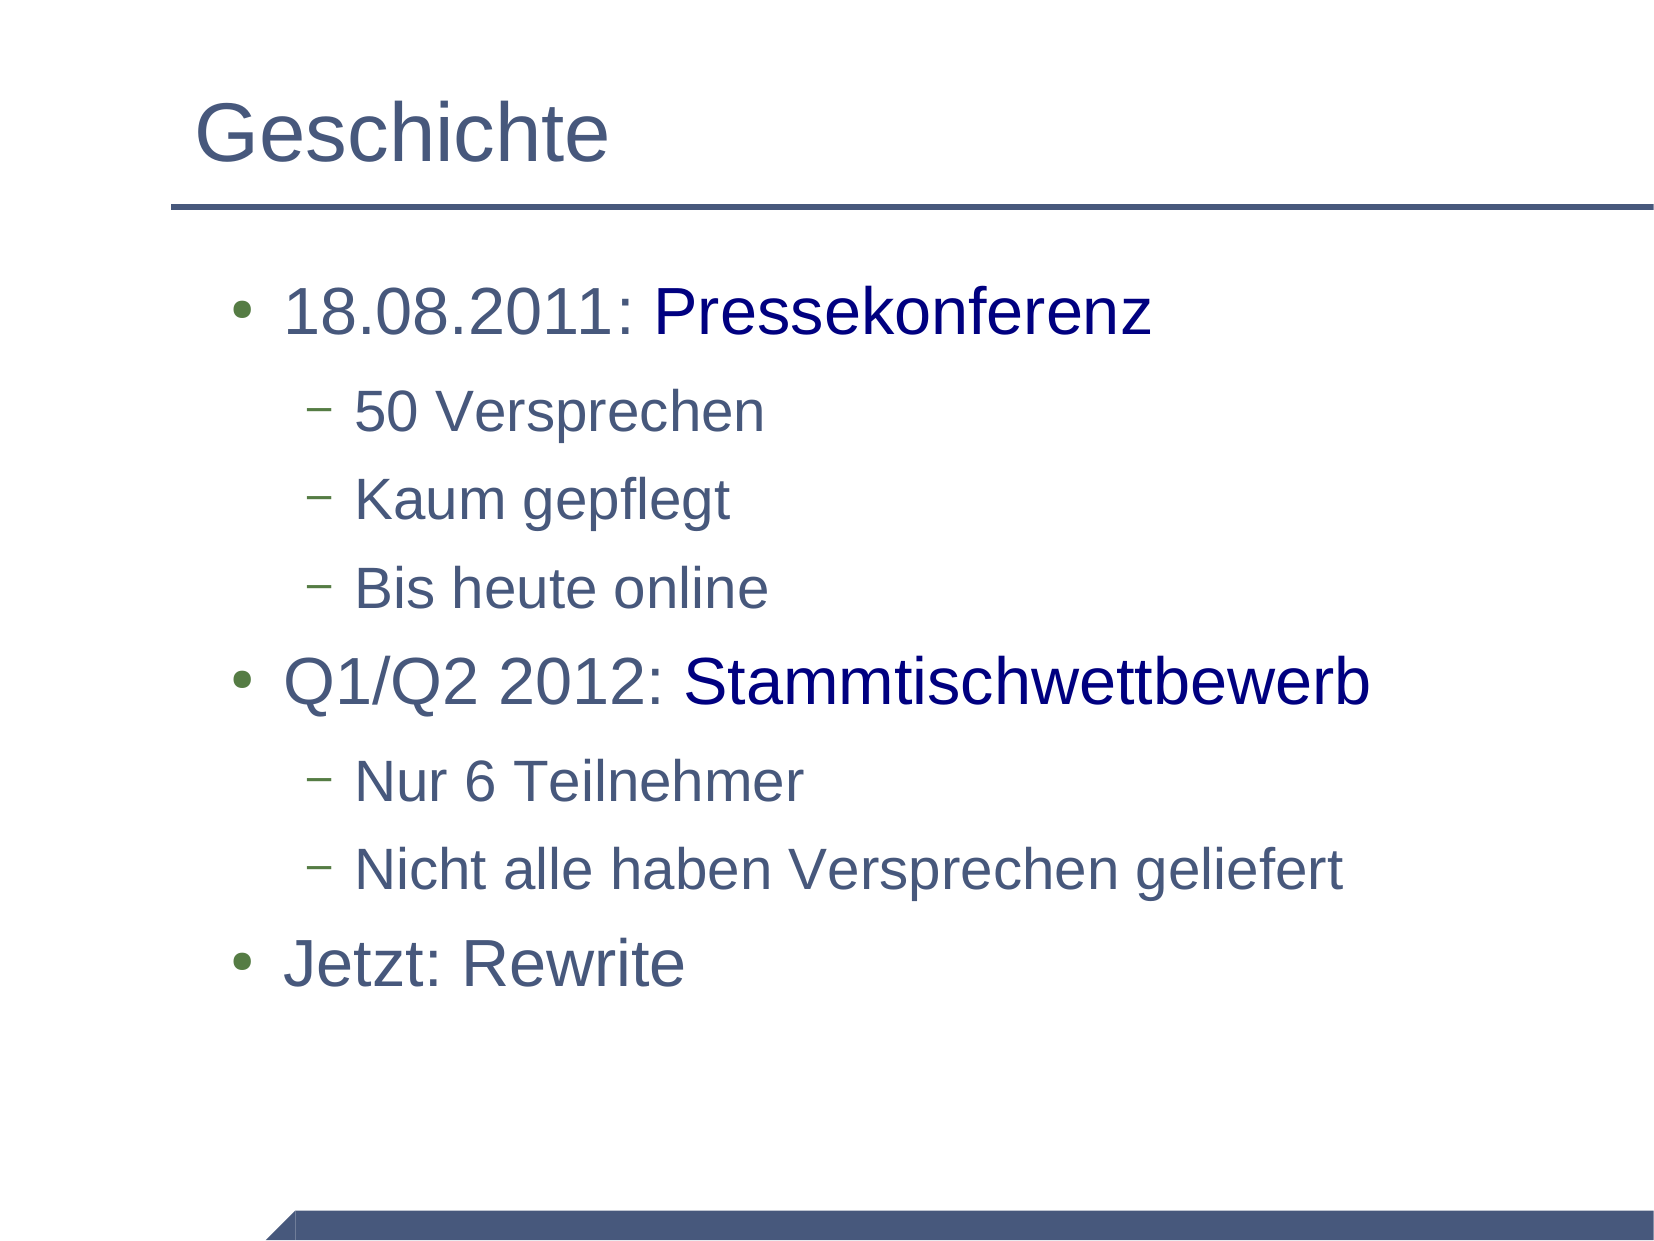

# Geschichte
18.08.2011: Pressekonferenz
50 Versprechen
Kaum gepflegt
Bis heute online
Q1/Q2 2012: Stammtischwettbewerb
Nur 6 Teilnehmer
Nicht alle haben Versprechen geliefert
Jetzt: Rewrite